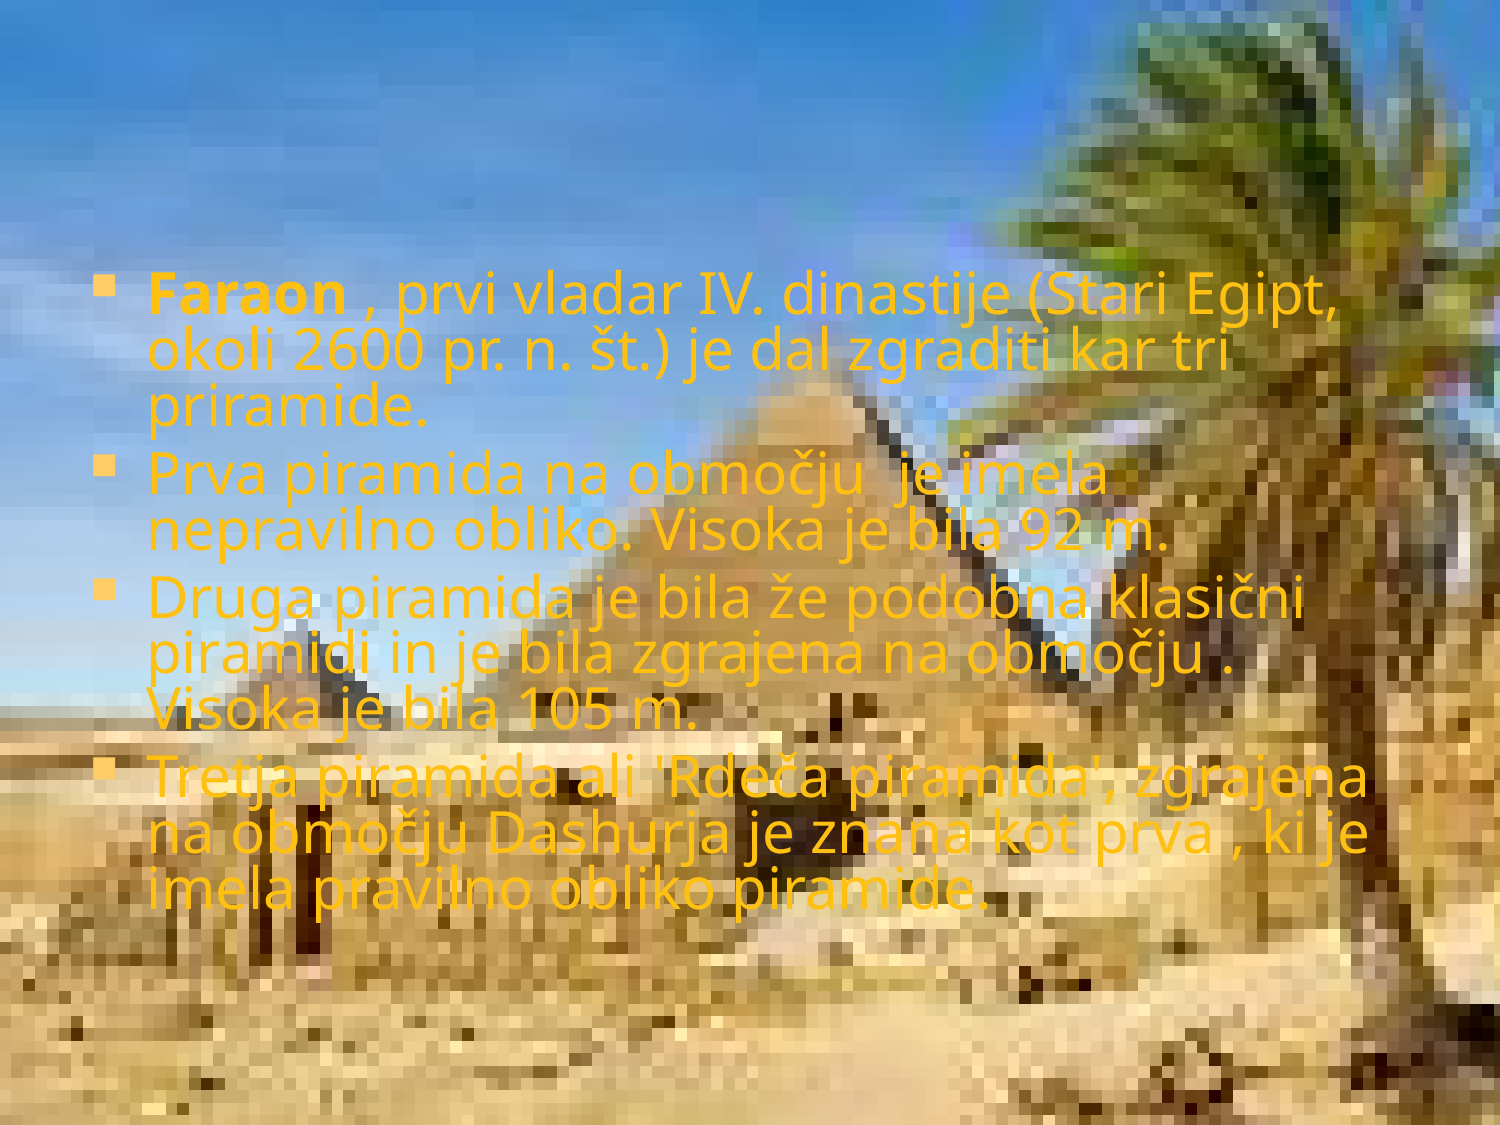

#
Faraon , prvi vladar IV. dinastije (Stari Egipt, okoli 2600 pr. n. št.) je dal zgraditi kar tri priramide.
Prva piramida na območju je imela nepravilno obliko. Visoka je bila 92 m.
Druga piramida je bila že podobna klasični piramidi in je bila zgrajena na območju . Visoka je bila 105 m.
Tretja piramida ali 'Rdeča piramida', zgrajena na območju Dashurja je znana kot prva , ki je imela pravilno obliko piramide.